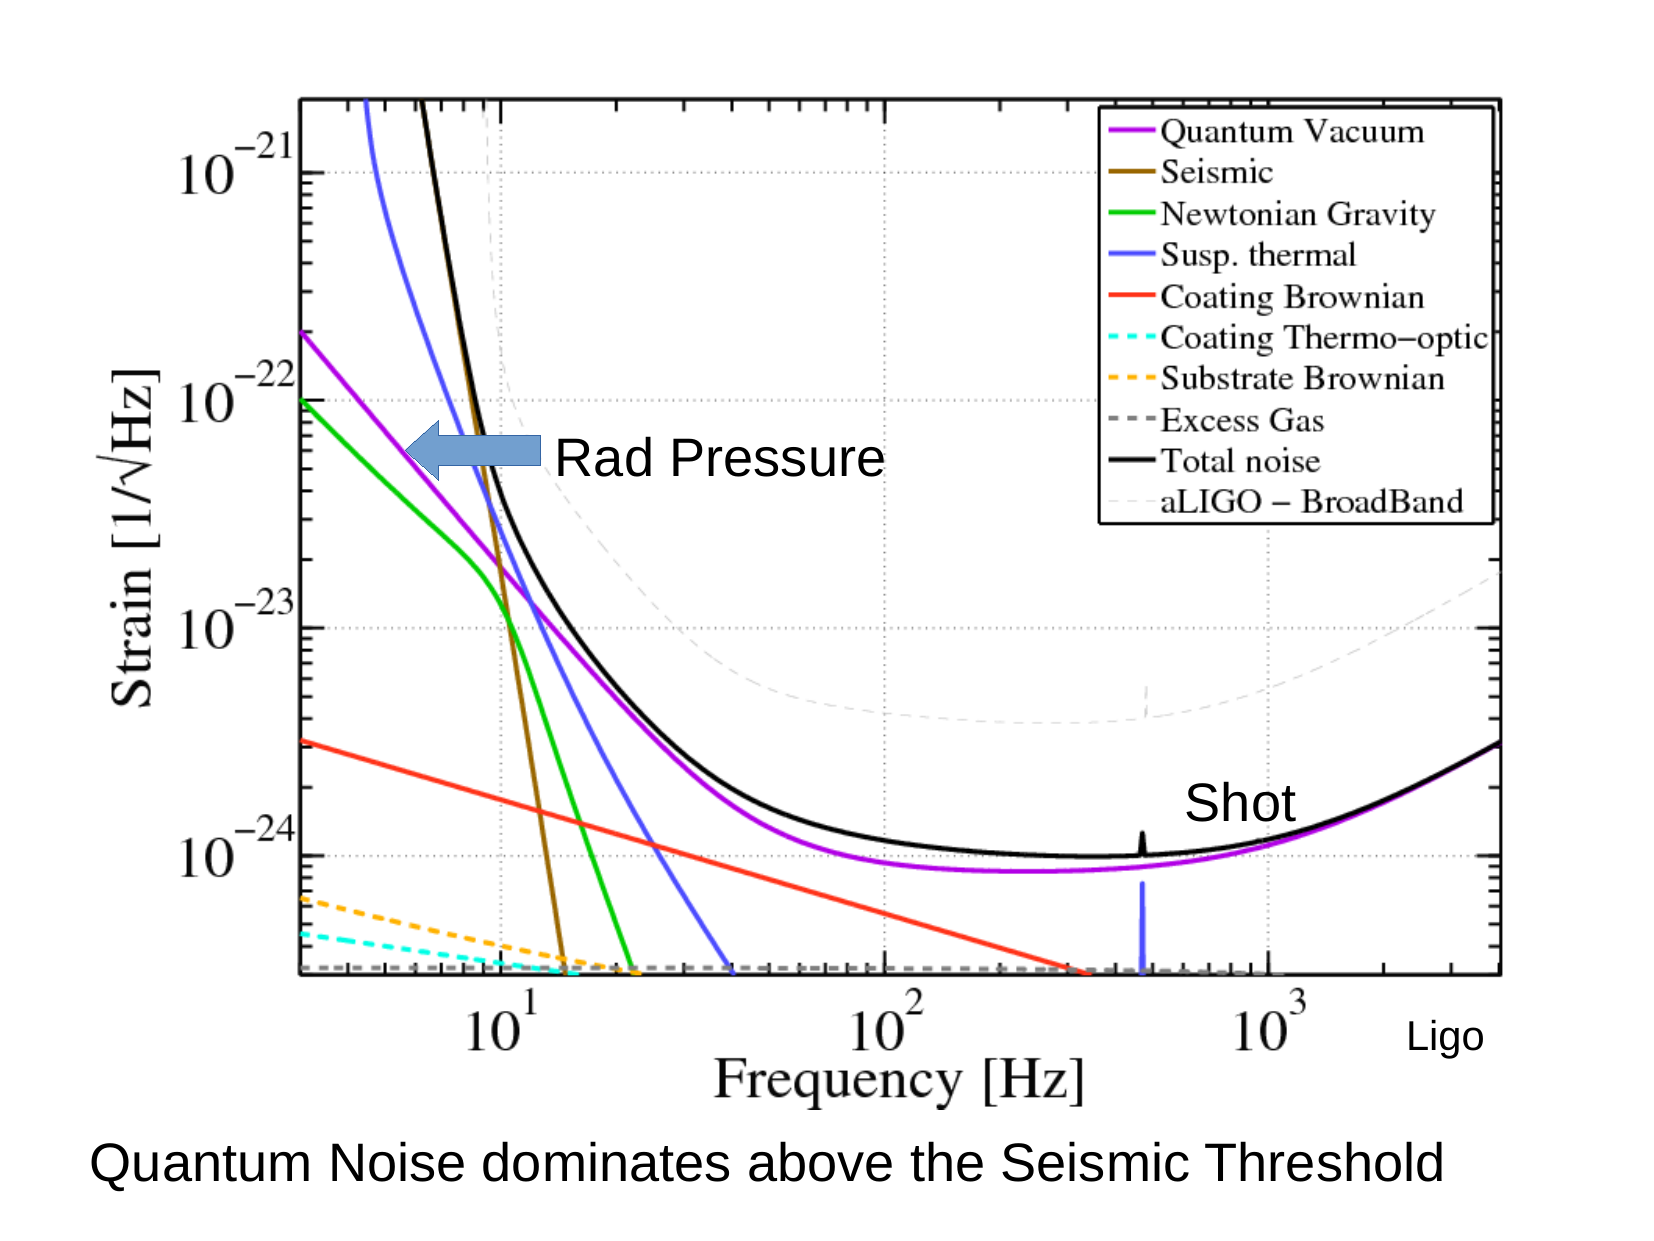

Rad Pressure
Shot
Ligo
Quantum Noise dominates above the Seismic Threshold